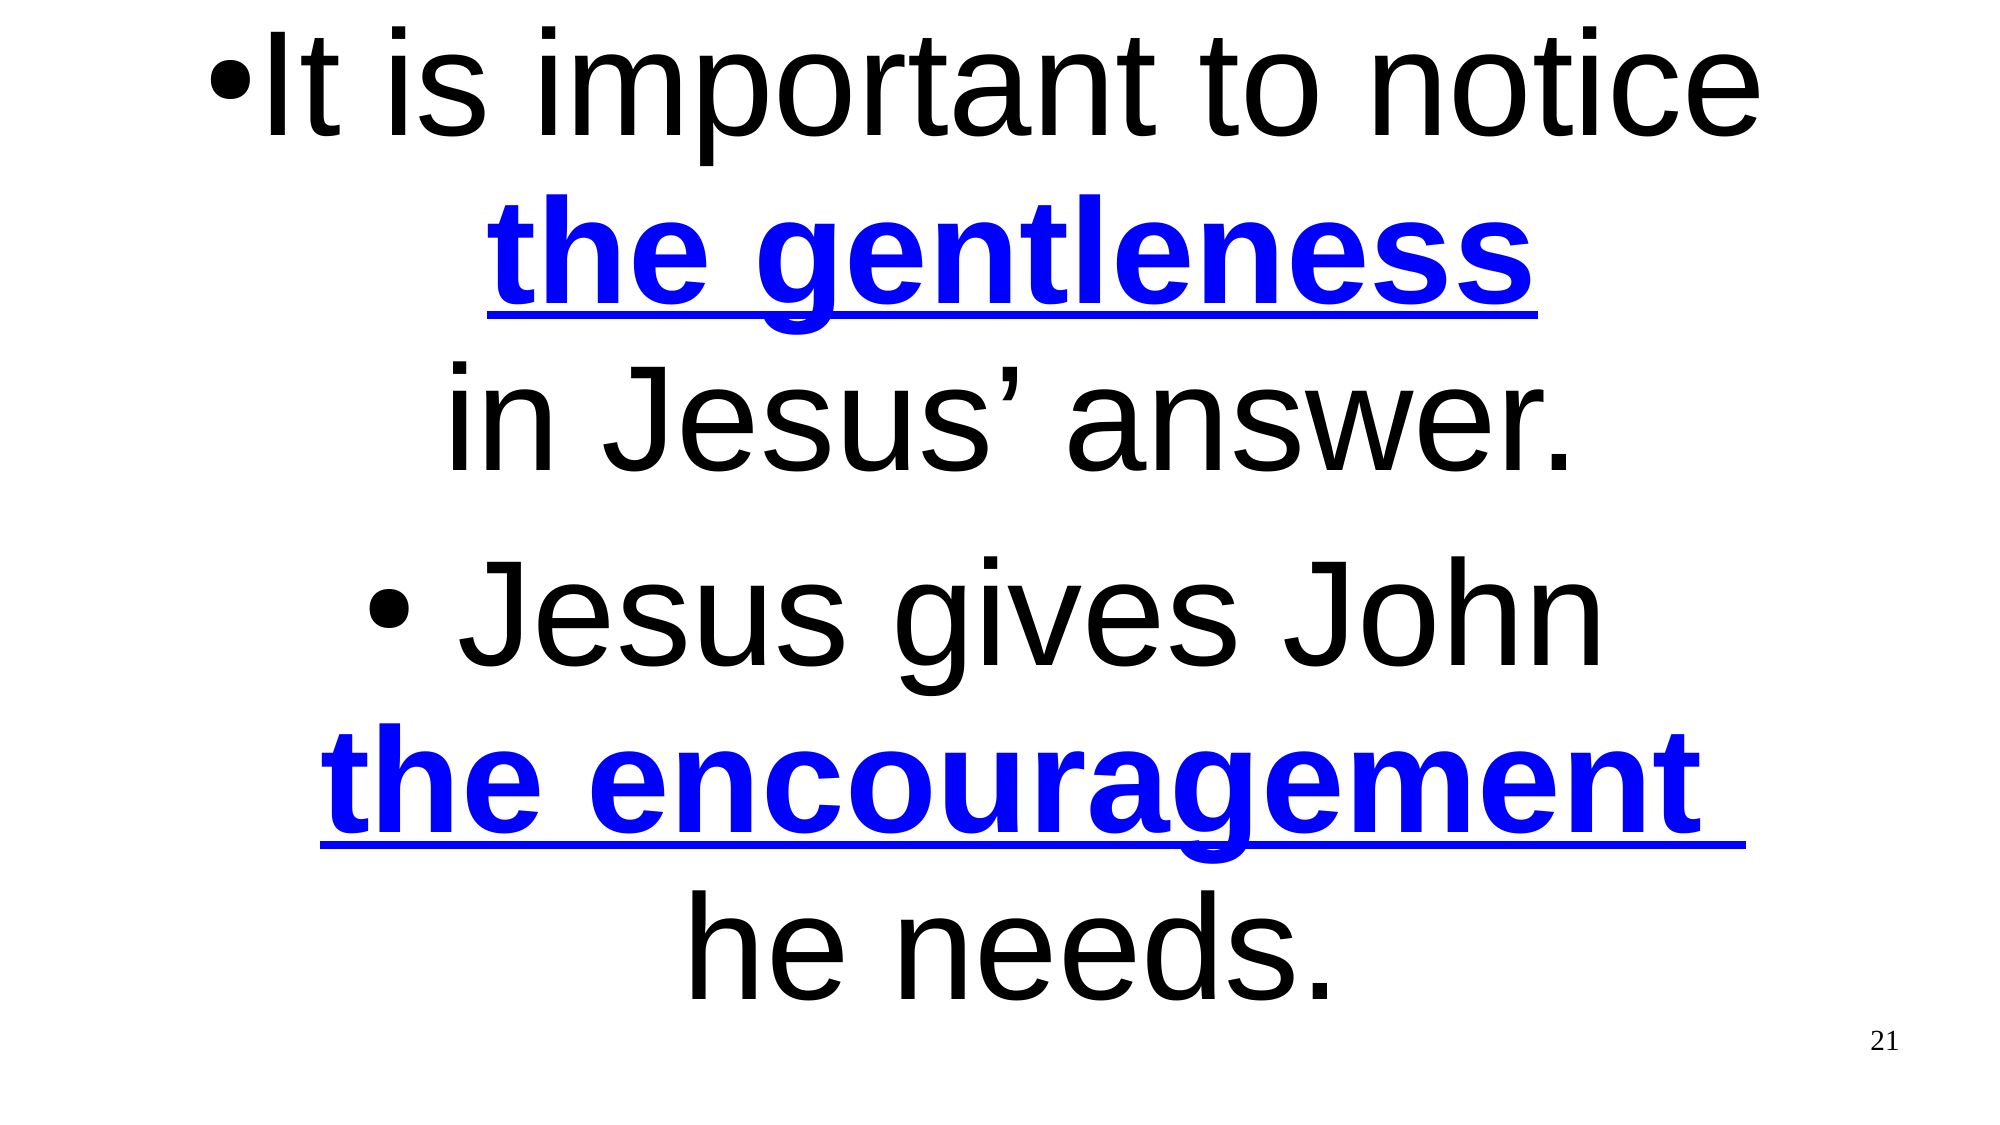

# It is important to notice the gentleness in Jesus’ answer.
 Jesus gives John
the encouragement
he needs.
21